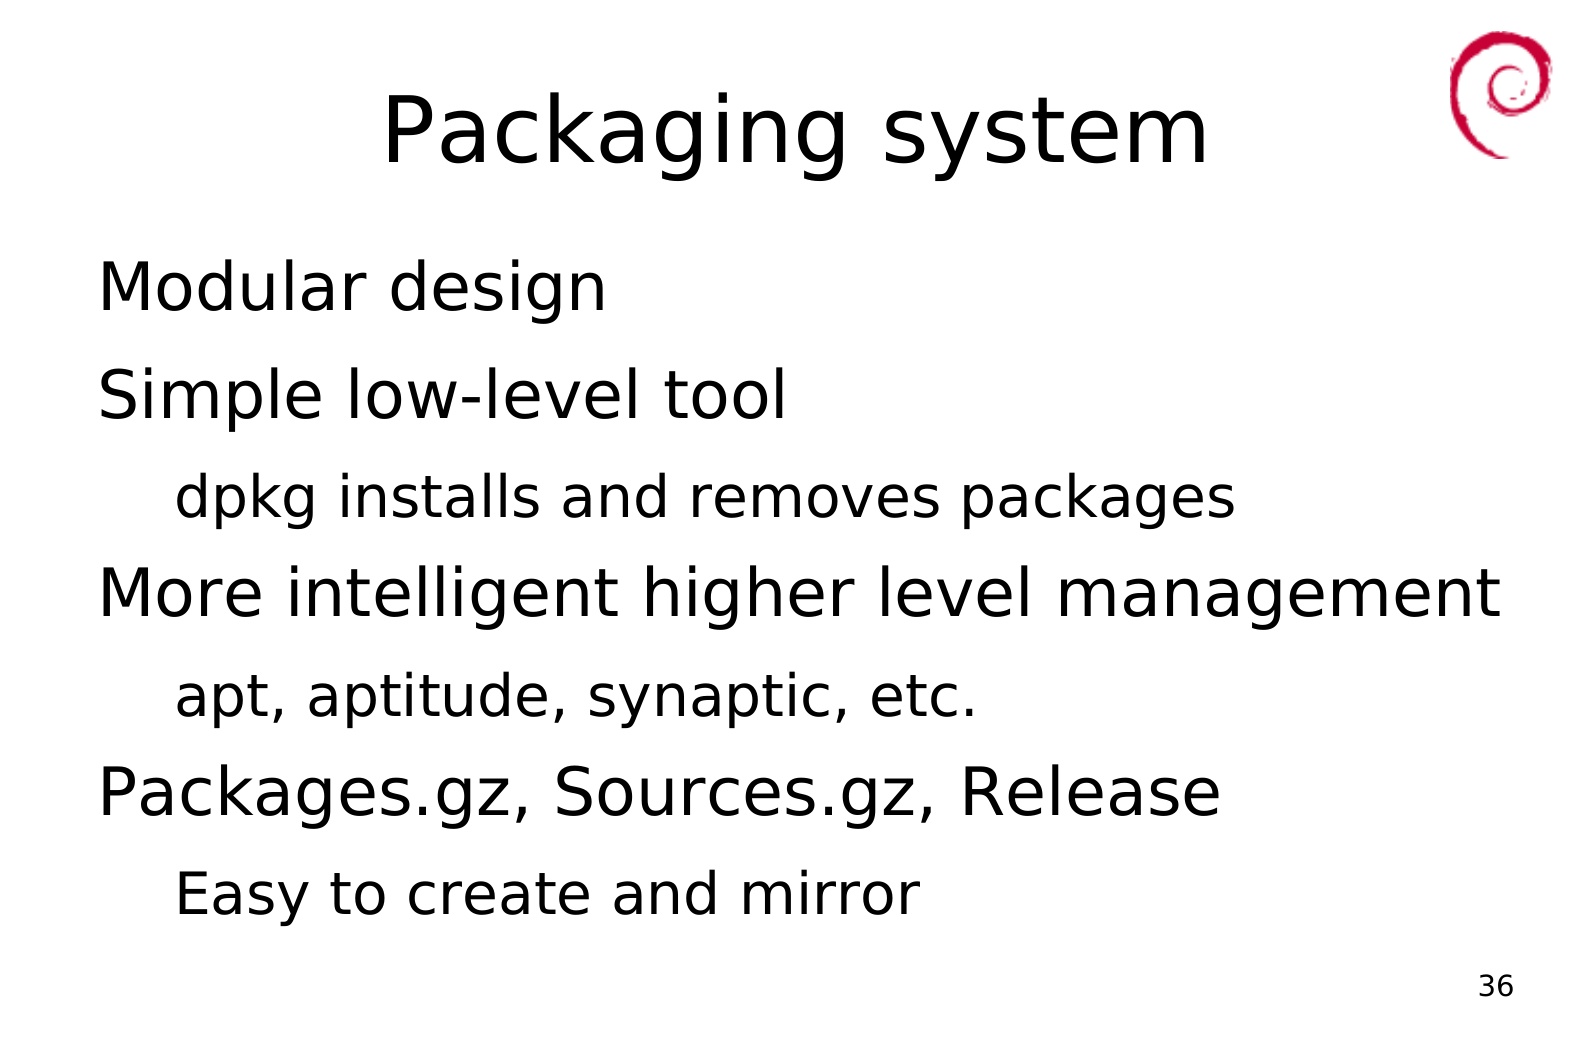

# Packaging system
Modular design
Simple low-level tool
dpkg installs and removes packages
More intelligent higher level management
apt, aptitude, synaptic, etc.
Packages.gz, Sources.gz, Release
Easy to create and mirror
36